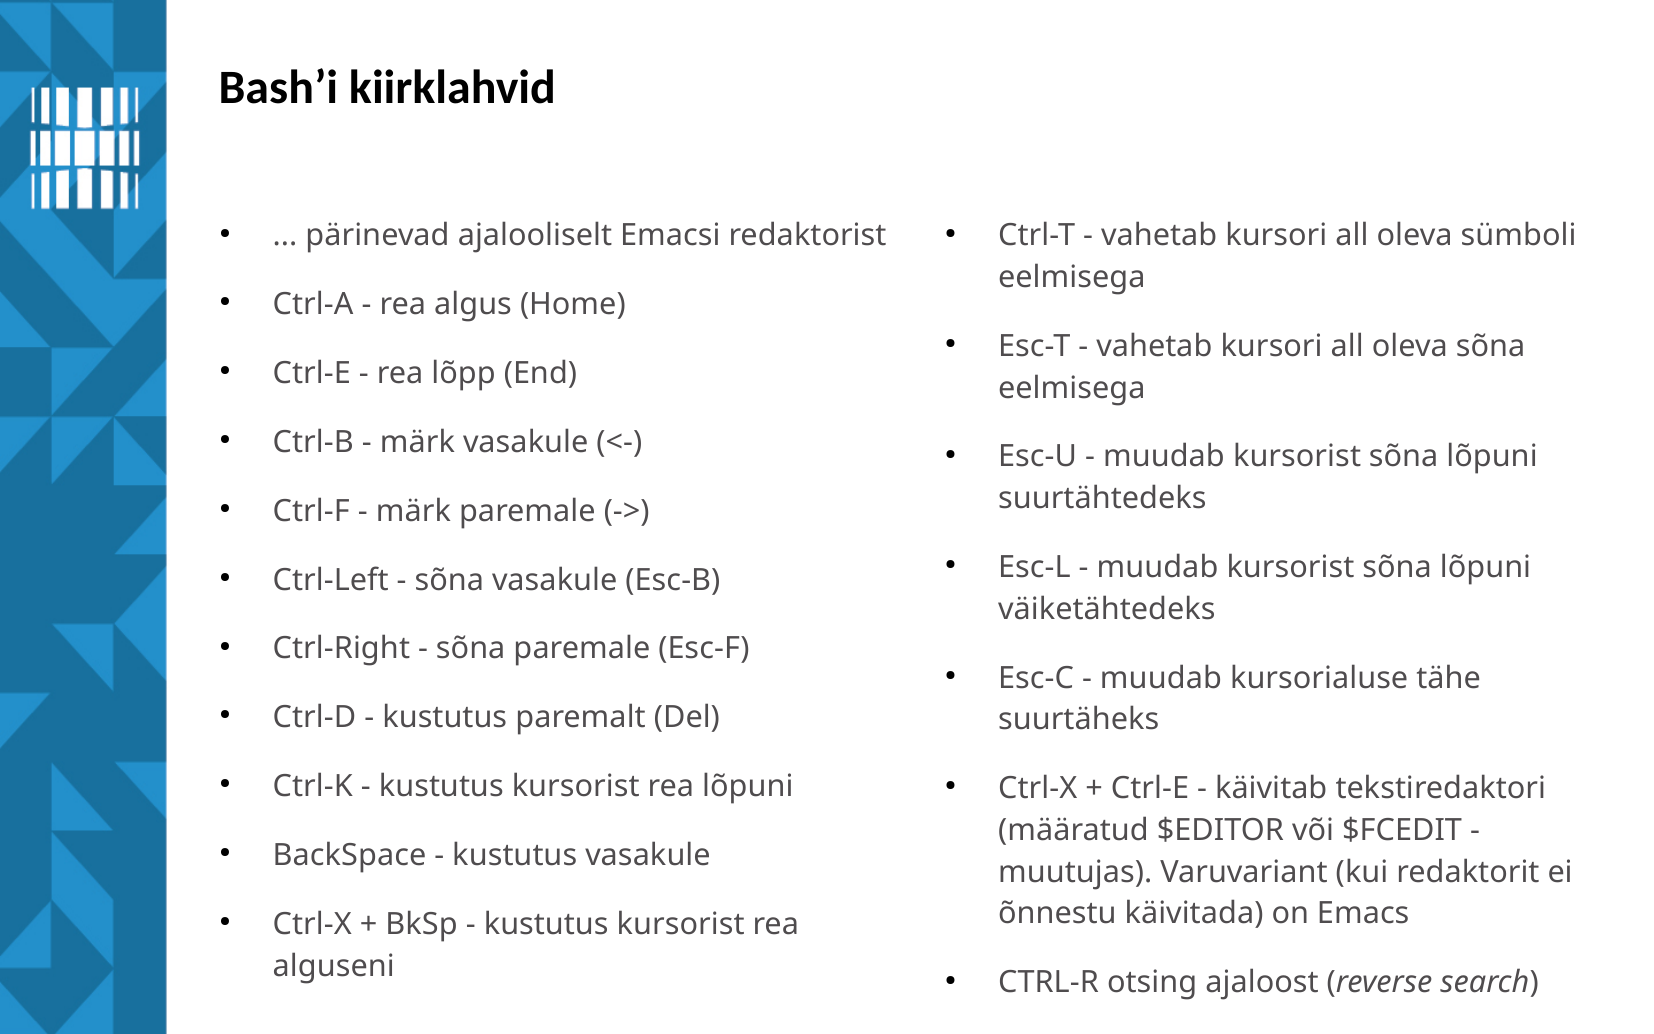

# Bash’i kiirklahvid
... pärinevad ajalooliselt Emacsi redaktorist
Ctrl-A - rea algus (Home)
Ctrl-E - rea lõpp (End)
Ctrl-B - märk vasakule (<-)
Ctrl-F - märk paremale (->)
Ctrl-Left - sõna vasakule (Esc-B)
Ctrl-Right - sõna paremale (Esc-F)
Ctrl-D - kustutus paremalt (Del)
Ctrl-K - kustutus kursorist rea lõpuni
BackSpace - kustutus vasakule
Ctrl-X + BkSp - kustutus kursorist rea alguseni
Ctrl-T - vahetab kursori all oleva sümboli eelmisega
Esc-T - vahetab kursori all oleva sõna eelmisega
Esc-U - muudab kursorist sõna lõpuni suurtähtedeks
Esc-L - muudab kursorist sõna lõpuni väiketähtedeks
Esc-C - muudab kursorialuse tähe suurtäheks
Ctrl-X + Ctrl-E - käivitab tekstiredaktori (määratud $EDITOR või $FCEDIT -muutujas). Varuvariant (kui redaktorit ei õnnestu käivitada) on Emacs
CTRL-R otsing ajaloost (reverse search)